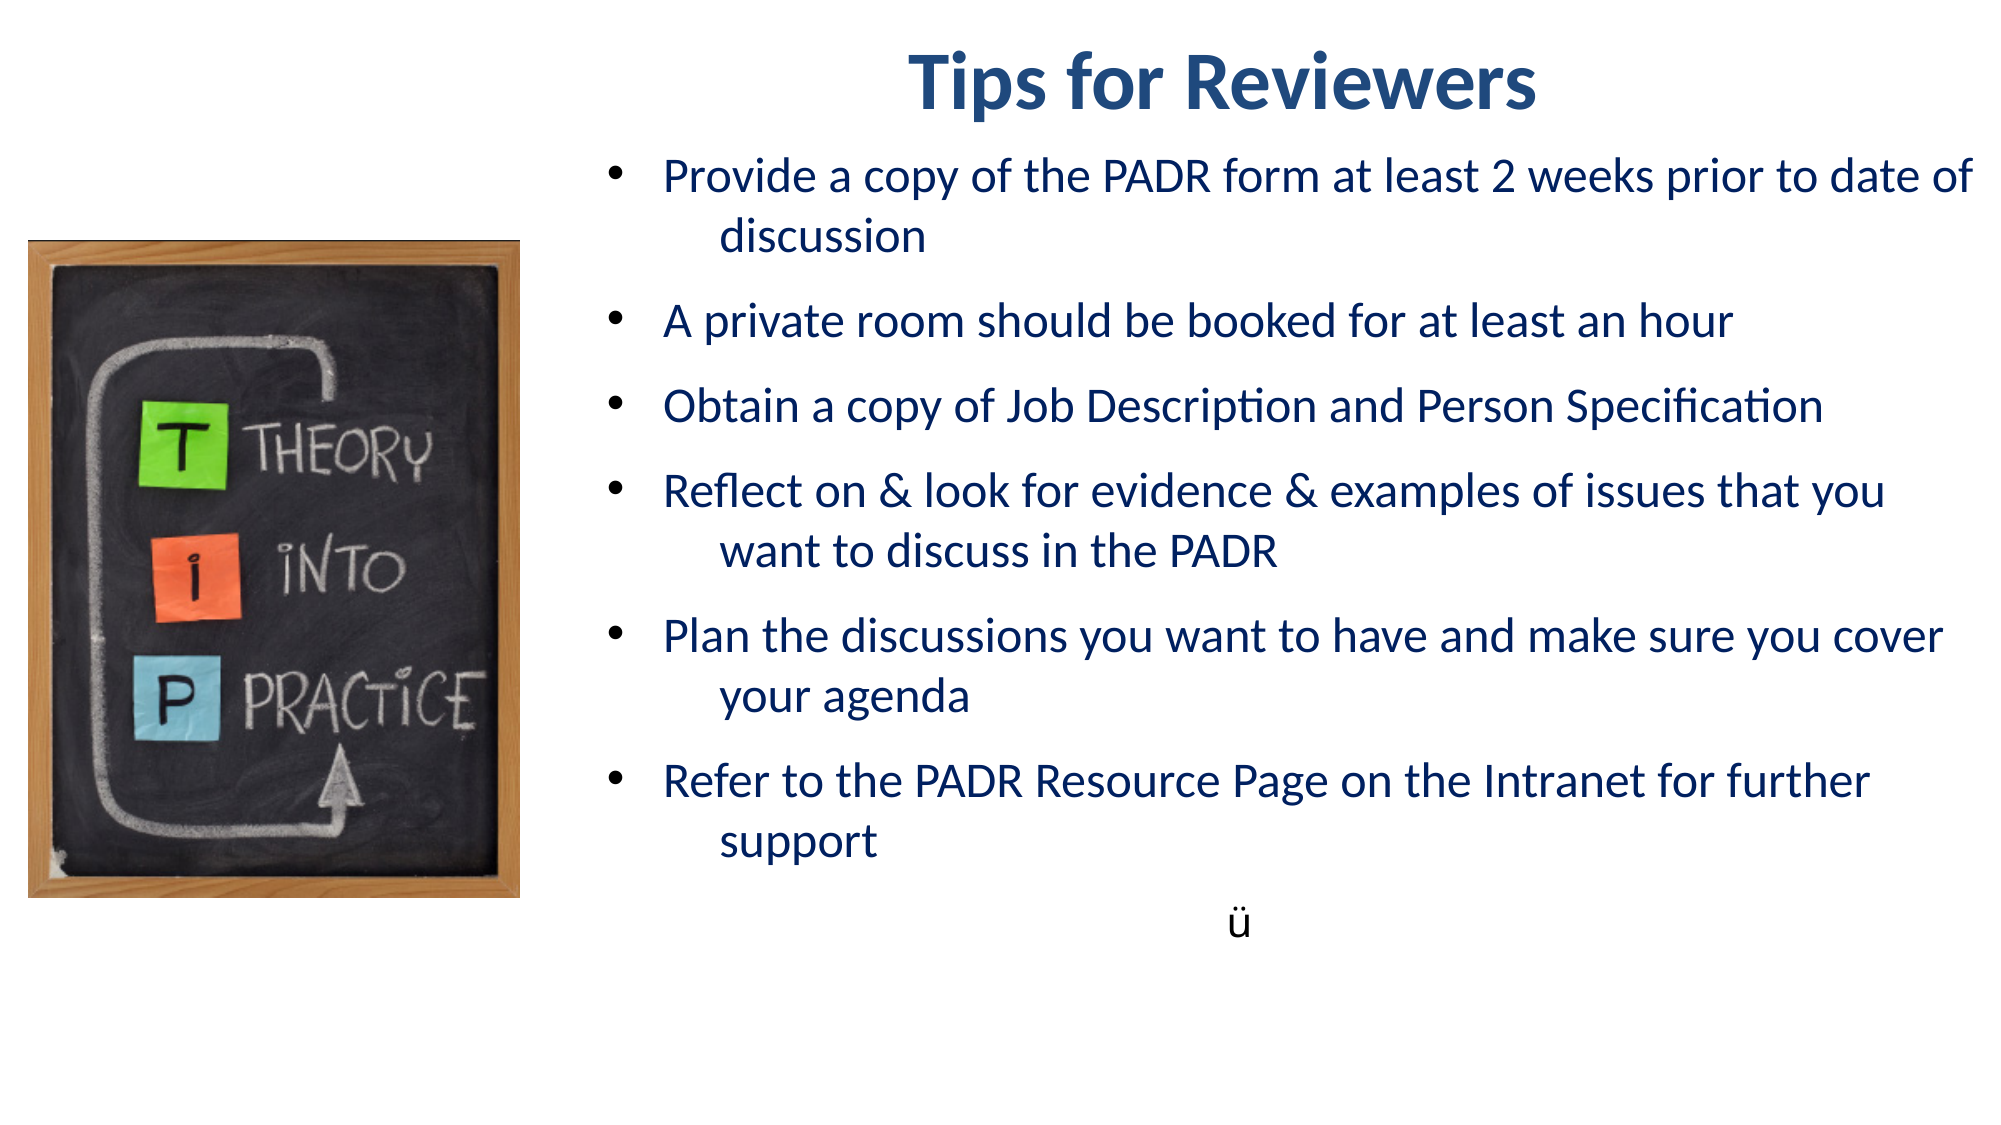

Tips for Reviewers
Provide a copy of the PADR form at least 2 weeks prior to date of discussion
A private room should be booked for at least an hour
Obtain a copy of Job Description and Person Specification
Reflect on & look for evidence & examples of issues that you want to discuss in the PADR
Plan the discussions you want to have and make sure you cover your agenda
Refer to the PADR Resource Page on the Intranet for further support